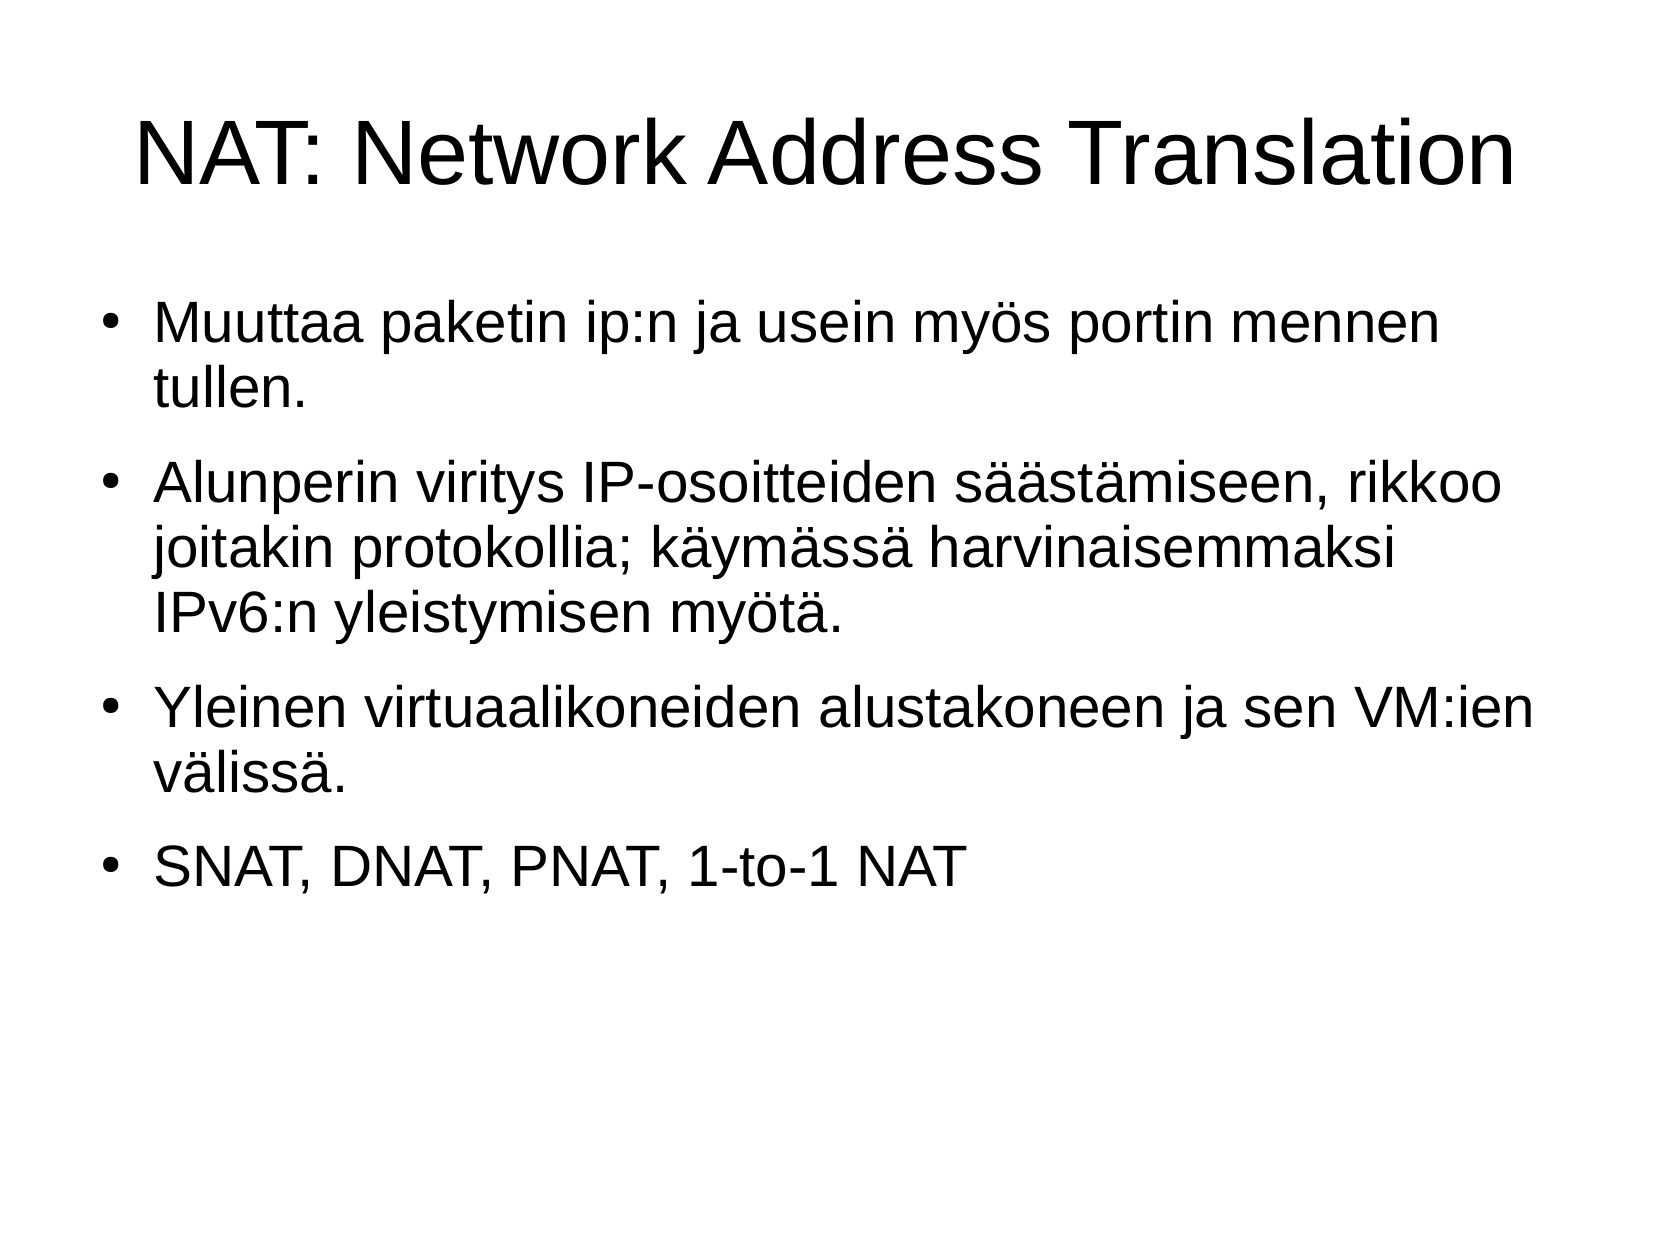

# NAT: Network Address Translation
Muuttaa paketin ip:n ja usein myös portin mennen tullen.
Alunperin viritys IP-osoitteiden säästämiseen, rikkoo joitakin protokollia; käymässä harvinaisemmaksi IPv6:n yleistymisen myötä.
Yleinen virtuaalikoneiden alustakoneen ja sen VM:ien välissä.
SNAT, DNAT, PNAT, 1-to-1 NAT